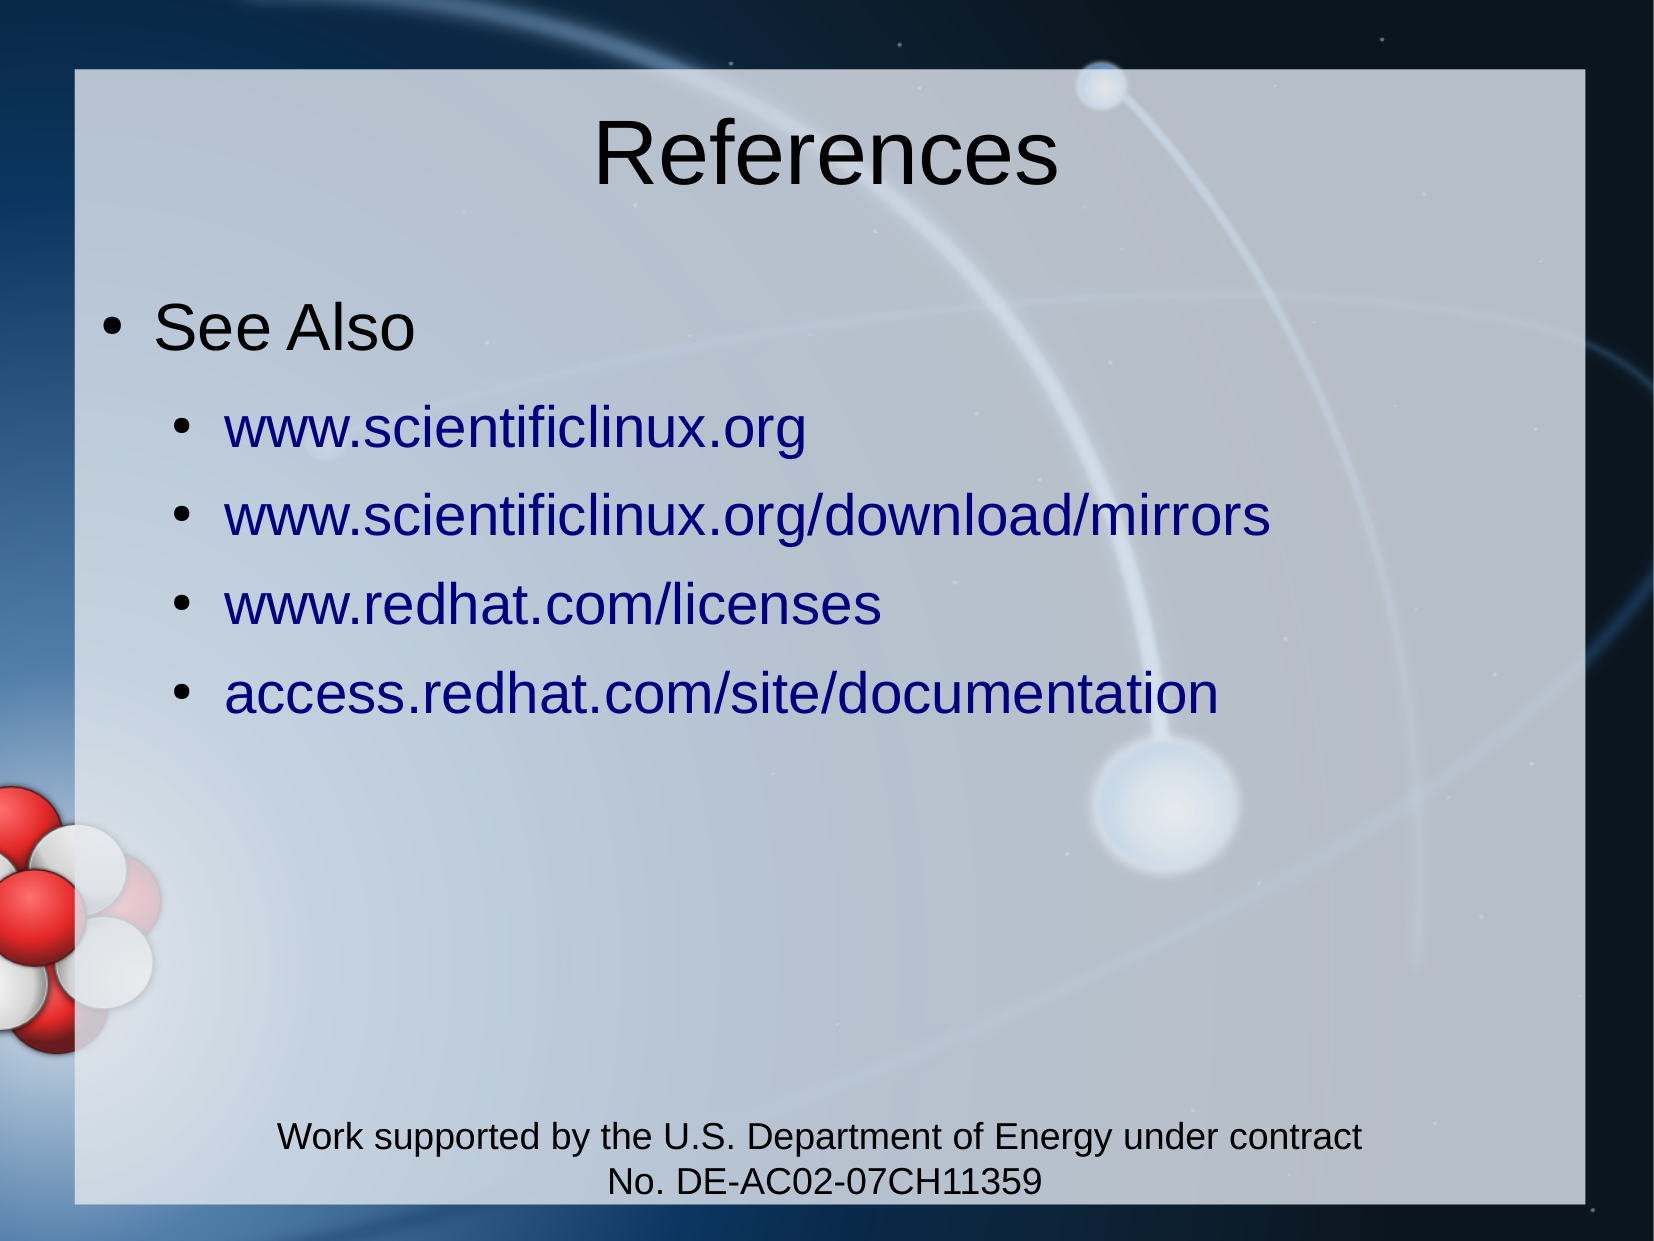

# References
See Also
www.scientificlinux.org
www.scientificlinux.org/download/mirrors
www.redhat.com/licenses
access.redhat.com/site/documentation
Work supported by the U.S. Department of Energy under contract
No. DE-AC02-07CH11359